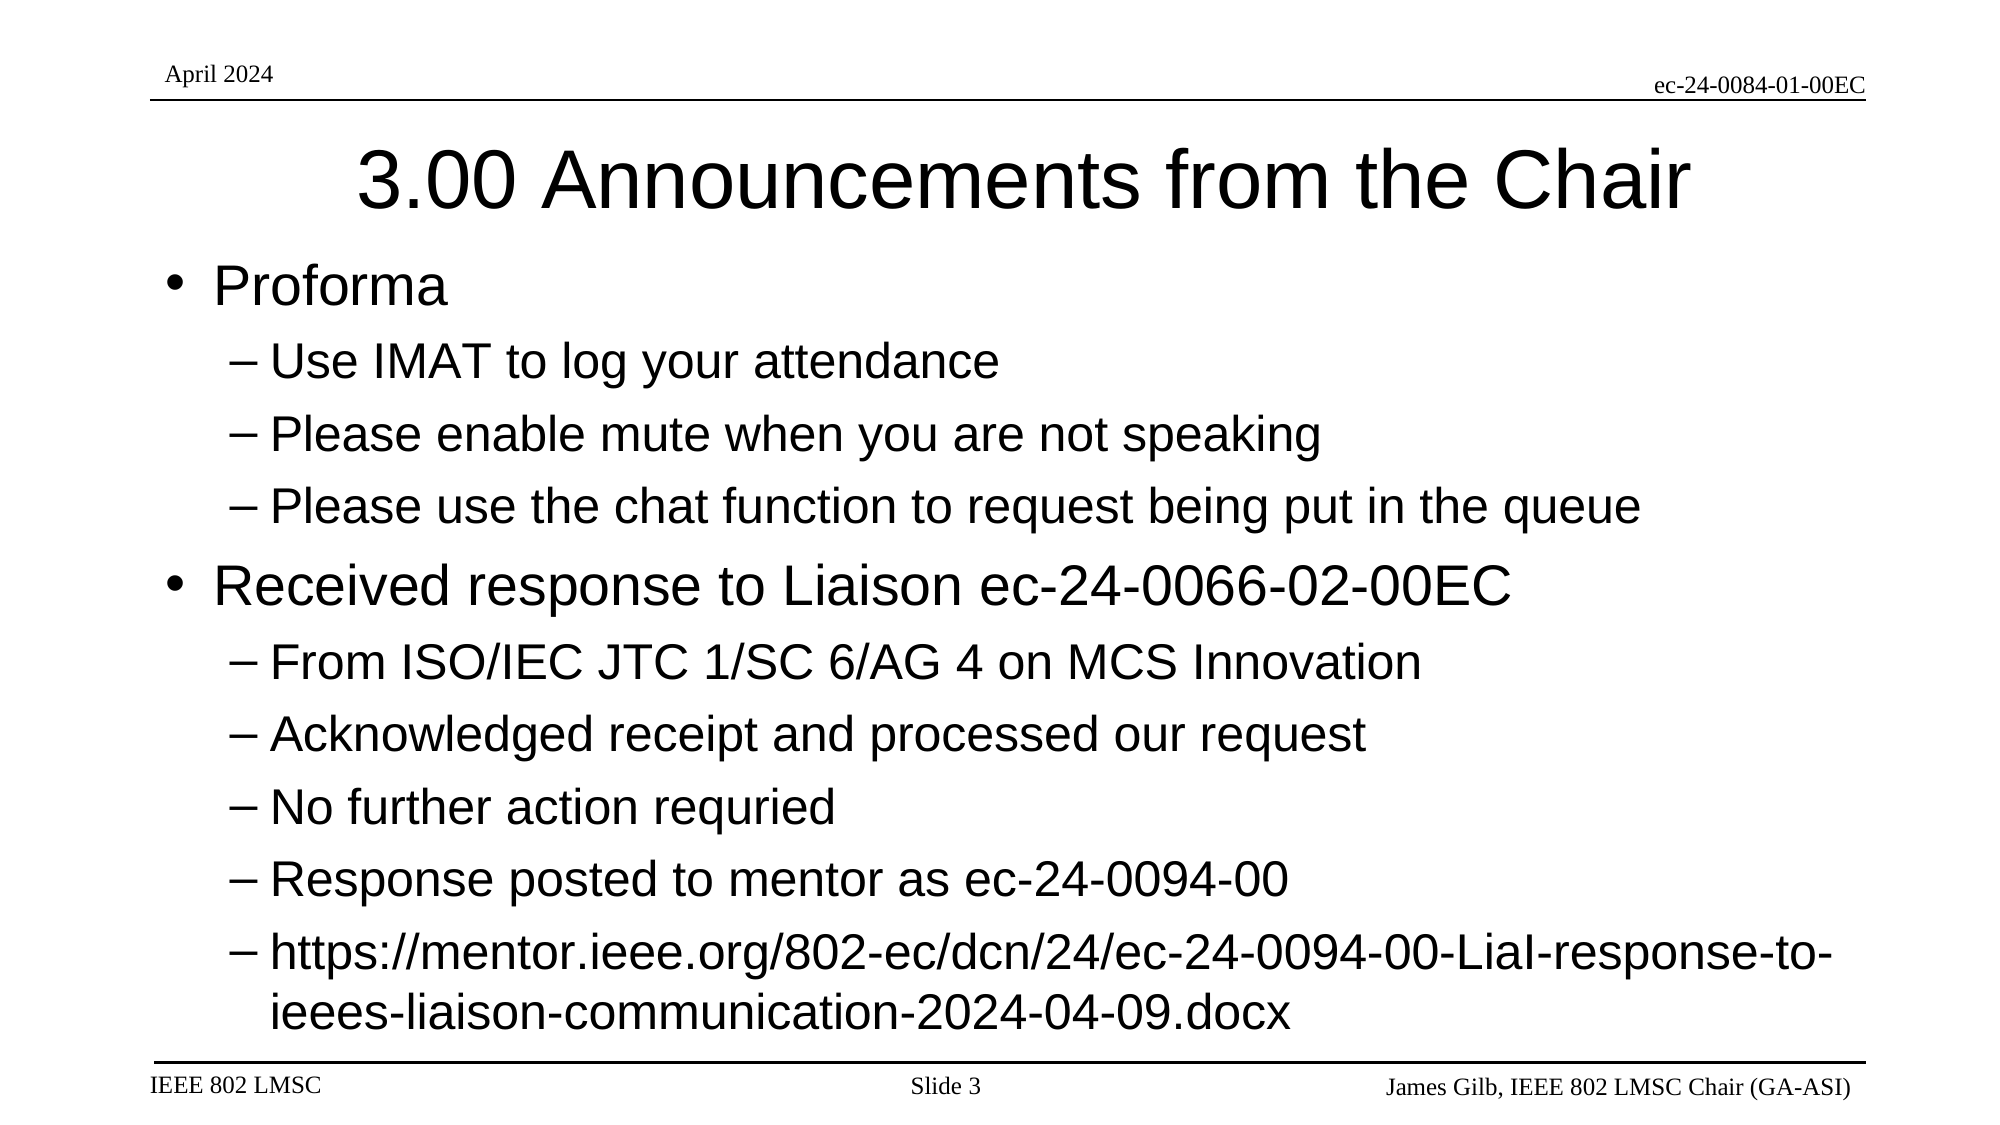

# 3.00 Announcements from the Chair
Proforma
Use IMAT to log your attendance
Please enable mute when you are not speaking
Please use the chat function to request being put in the queue
Received response to Liaison ec-24-0066-02-00EC
From ISO/IEC JTC 1/SC 6/AG 4 on MCS Innovation
Acknowledged receipt and processed our request
No further action requried
Response posted to mentor as ec-24-0094-00
https://mentor.ieee.org/802-ec/dcn/24/ec-24-0094-00-LiaI-response-to-ieees-liaison-communication-2024-04-09.docx
3